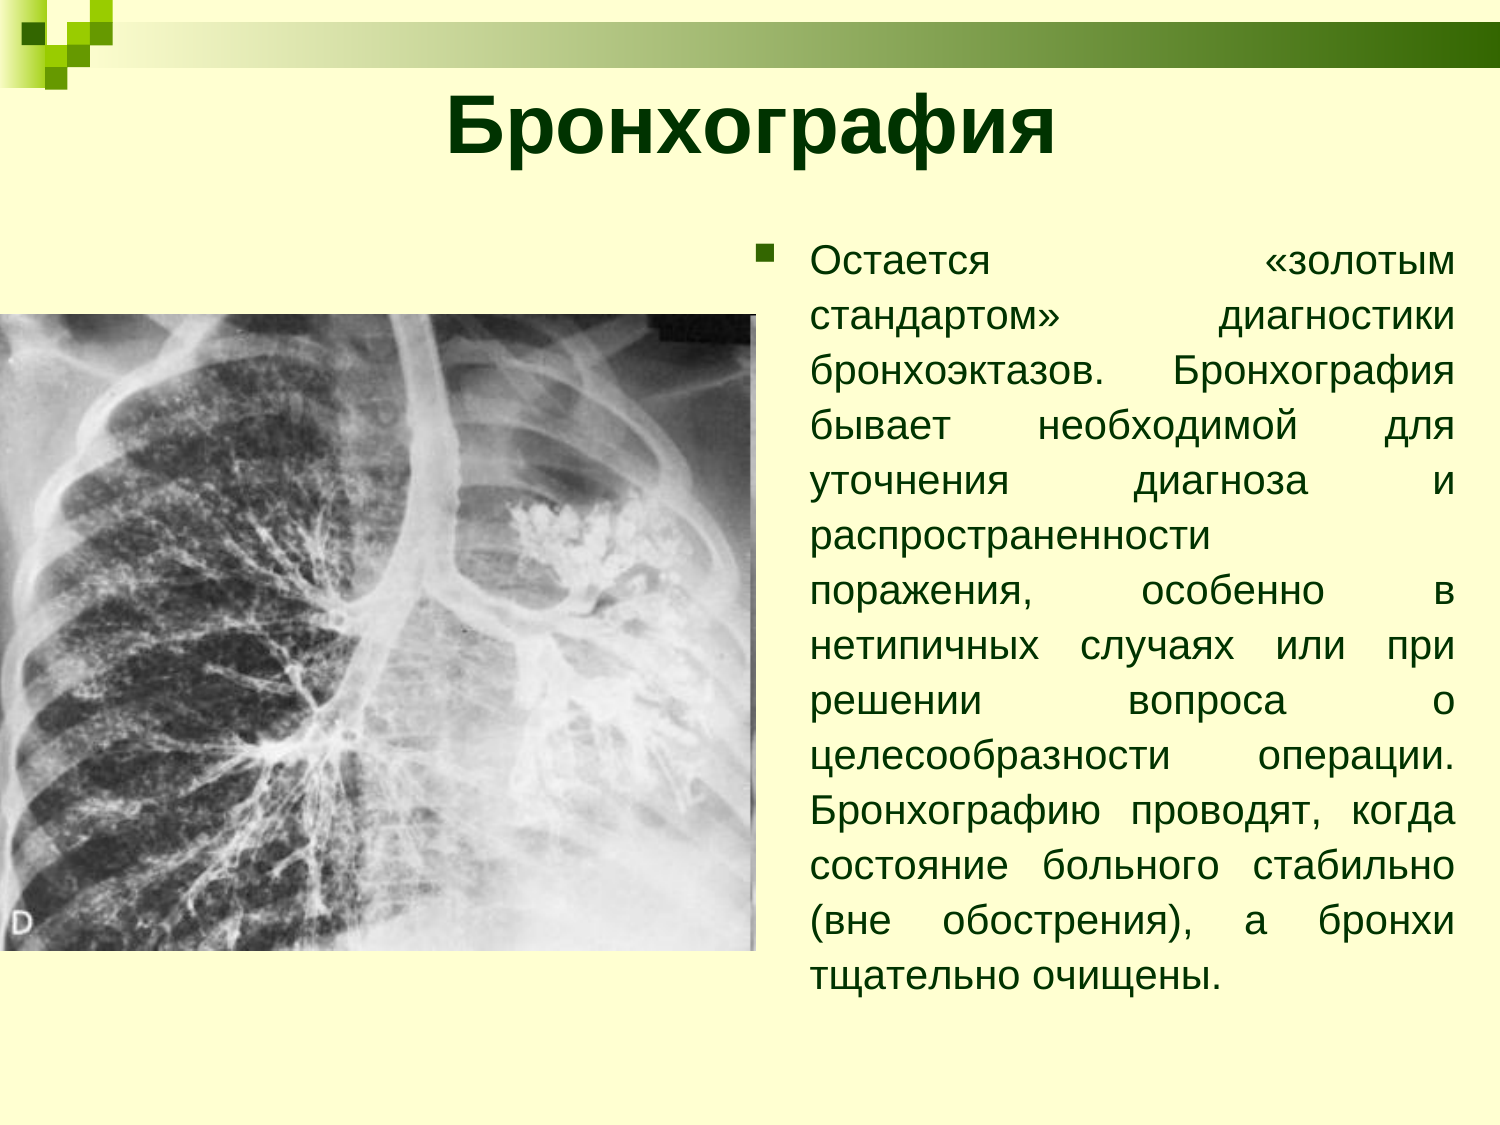

# Бронхография
Остается «золотым стандартом» диагностики бронхоэктазов. Бронхография бывает необходимой для уточнения диагноза и распространенности поражения, особенно в нетипичных случаях или при решении вопроса о целесообразности операции. Бронхографию проводят, когда состояние больного стабильно (вне обострения), а бронхи тщательно очищены.